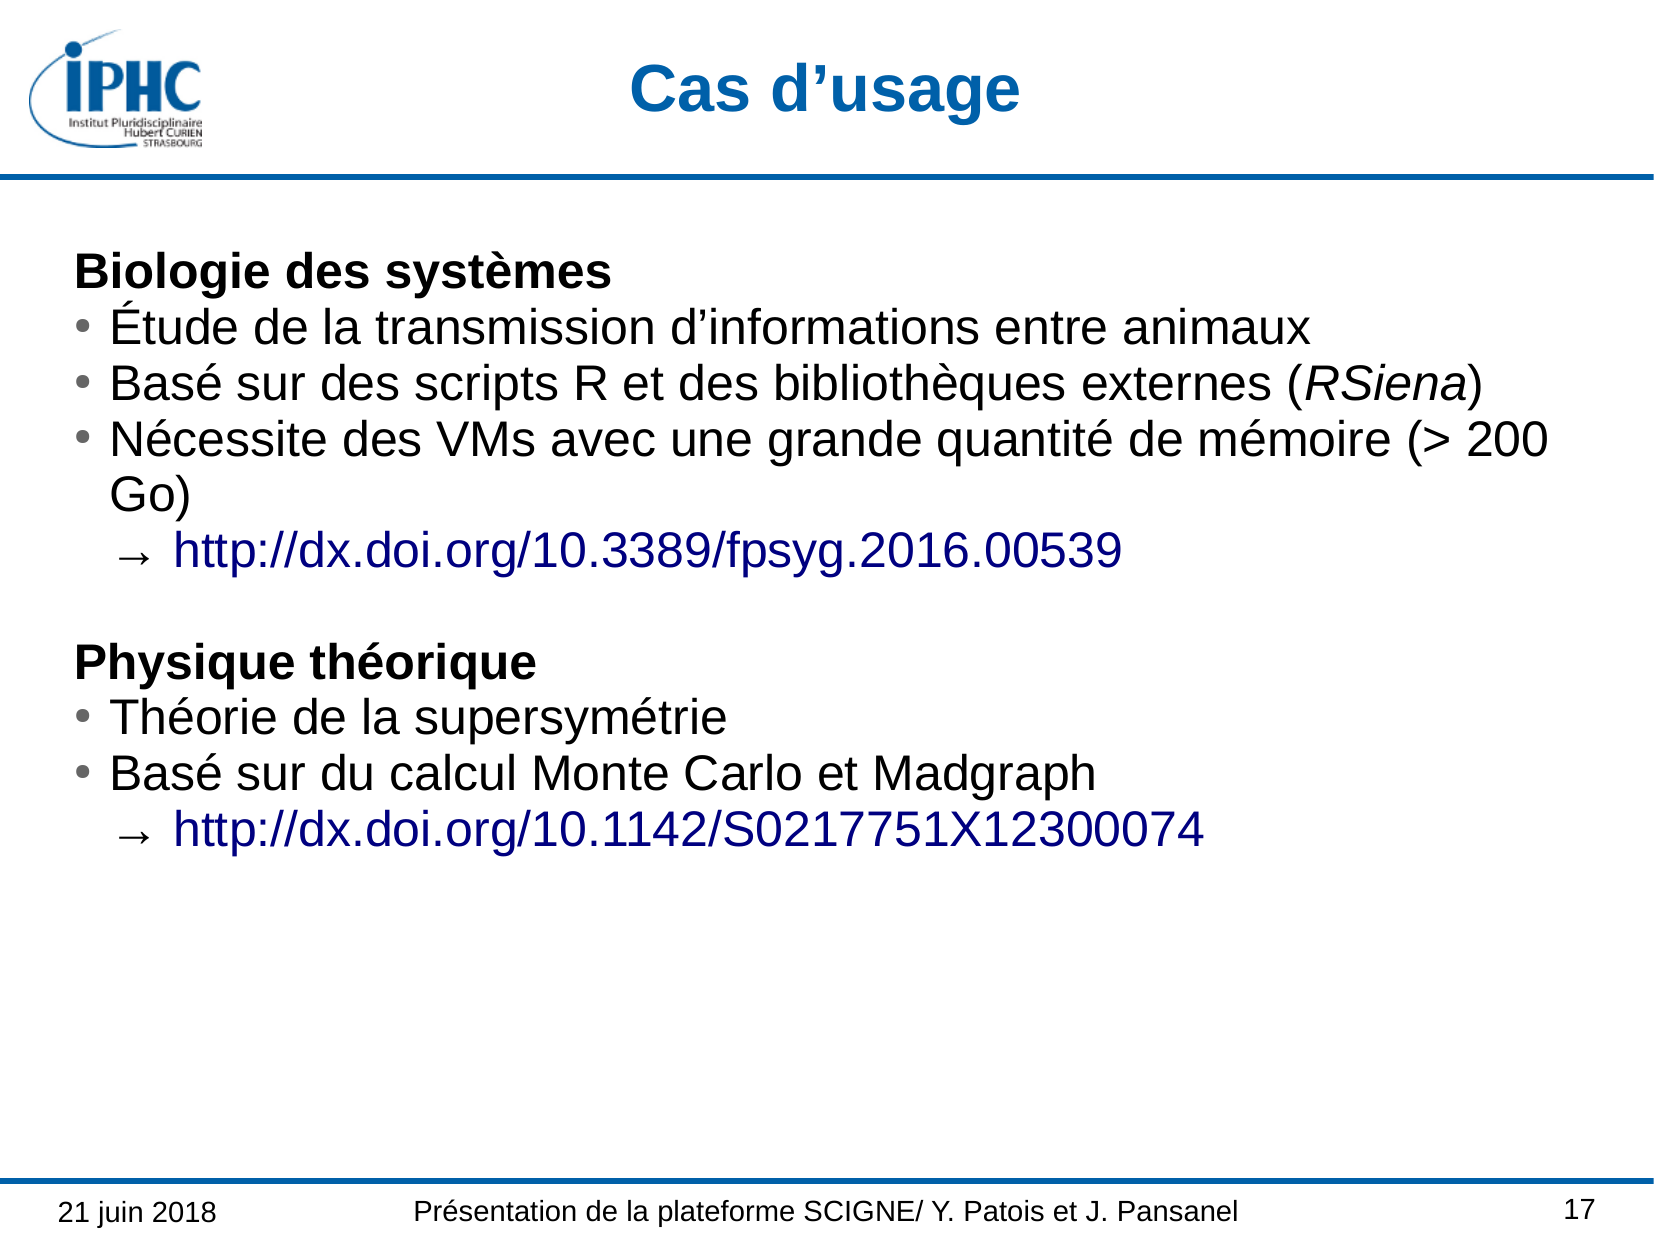

Cas d’usage
Biologie des systèmes
Étude de la transmission d’informations entre animaux
Basé sur des scripts R et des bibliothèques externes (RSiena)
Nécessite des VMs avec une grande quantité de mémoire (> 200 Go)
→ http://dx.doi.org/10.3389/fpsyg.2016.00539
Physique théorique
Théorie de la supersymétrie
Basé sur du calcul Monte Carlo et Madgraph
→ http://dx.doi.org/10.1142/S0217751X12300074
17
Présentation de la plateforme SCIGNE/ Y. Patois et J. Pansanel
21 juin 2018